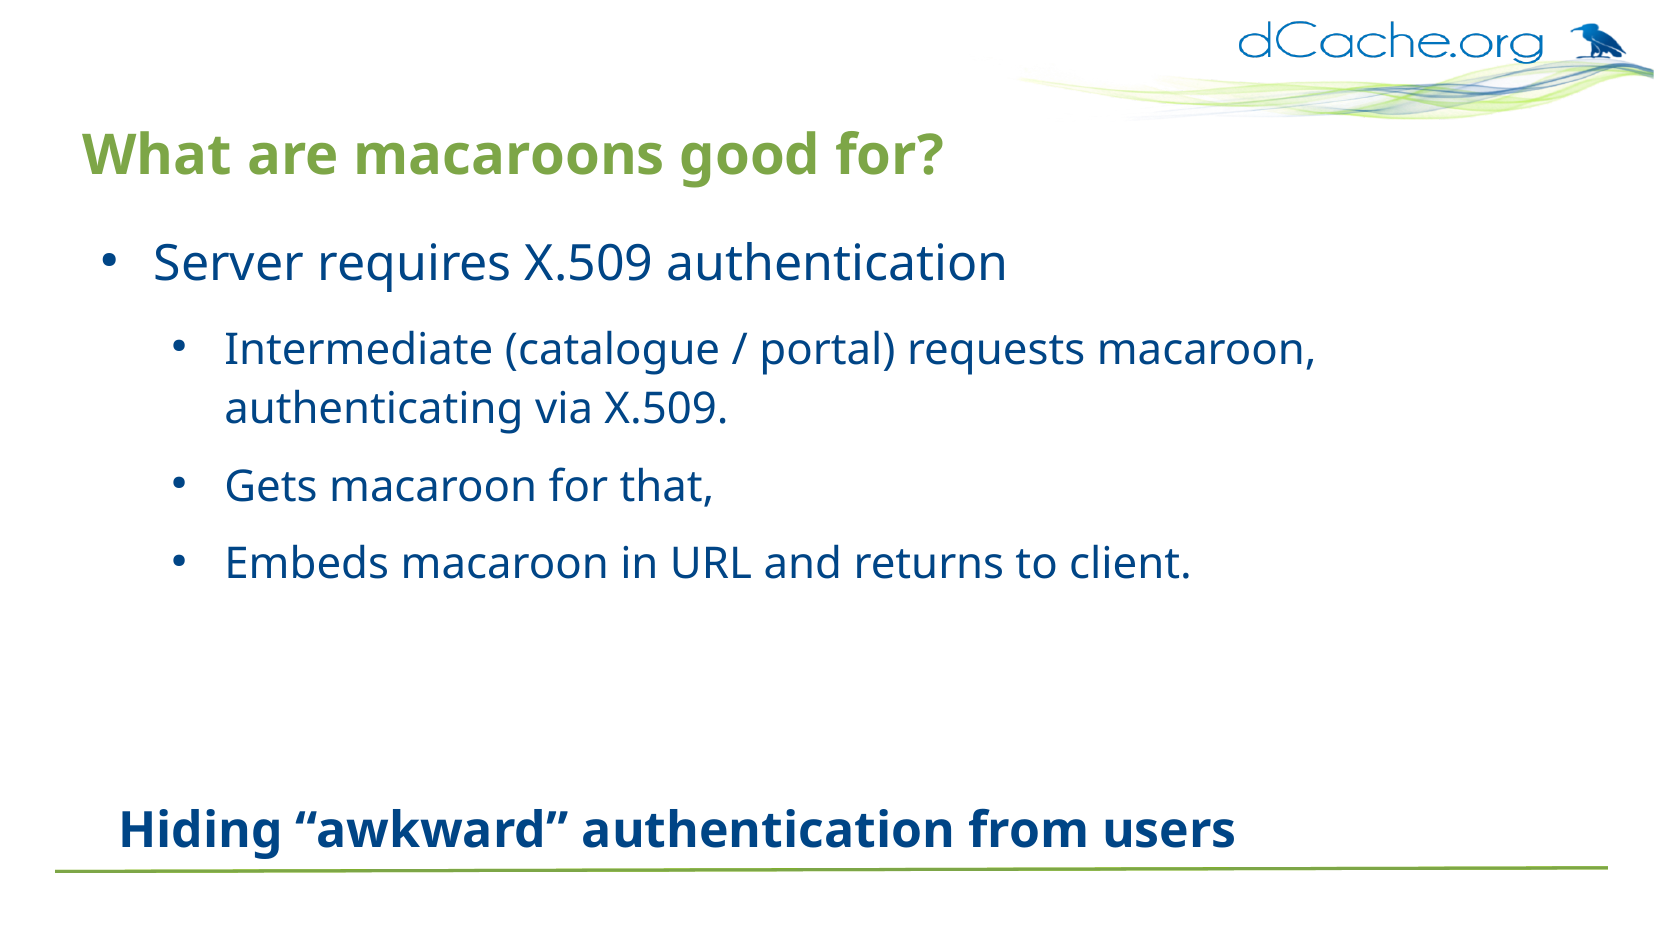

# What are macaroons good for?
Server requires X.509 authentication
Intermediate (catalogue / portal) requests macaroon, authenticating via X.509.
Gets macaroon for that,
Embeds macaroon in URL and returns to client.
Hiding “awkward” authentication from users